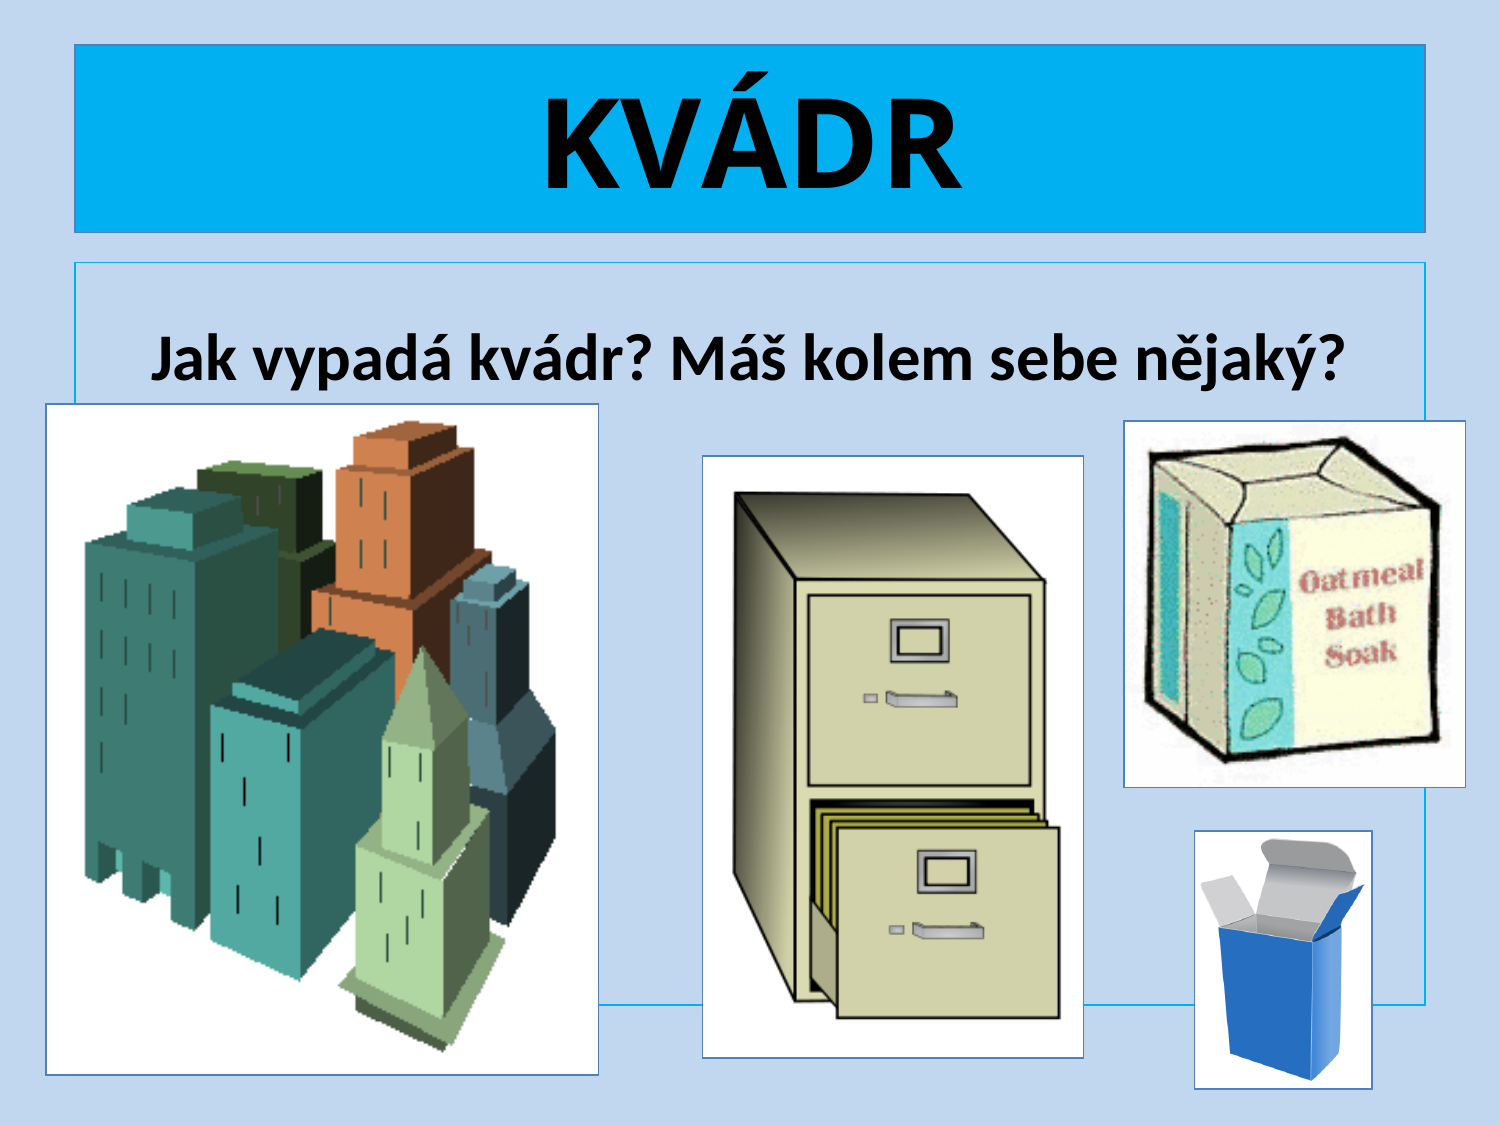

# KVÁDR
Jak vypadá kvádr? Máš kolem sebe nějaký?